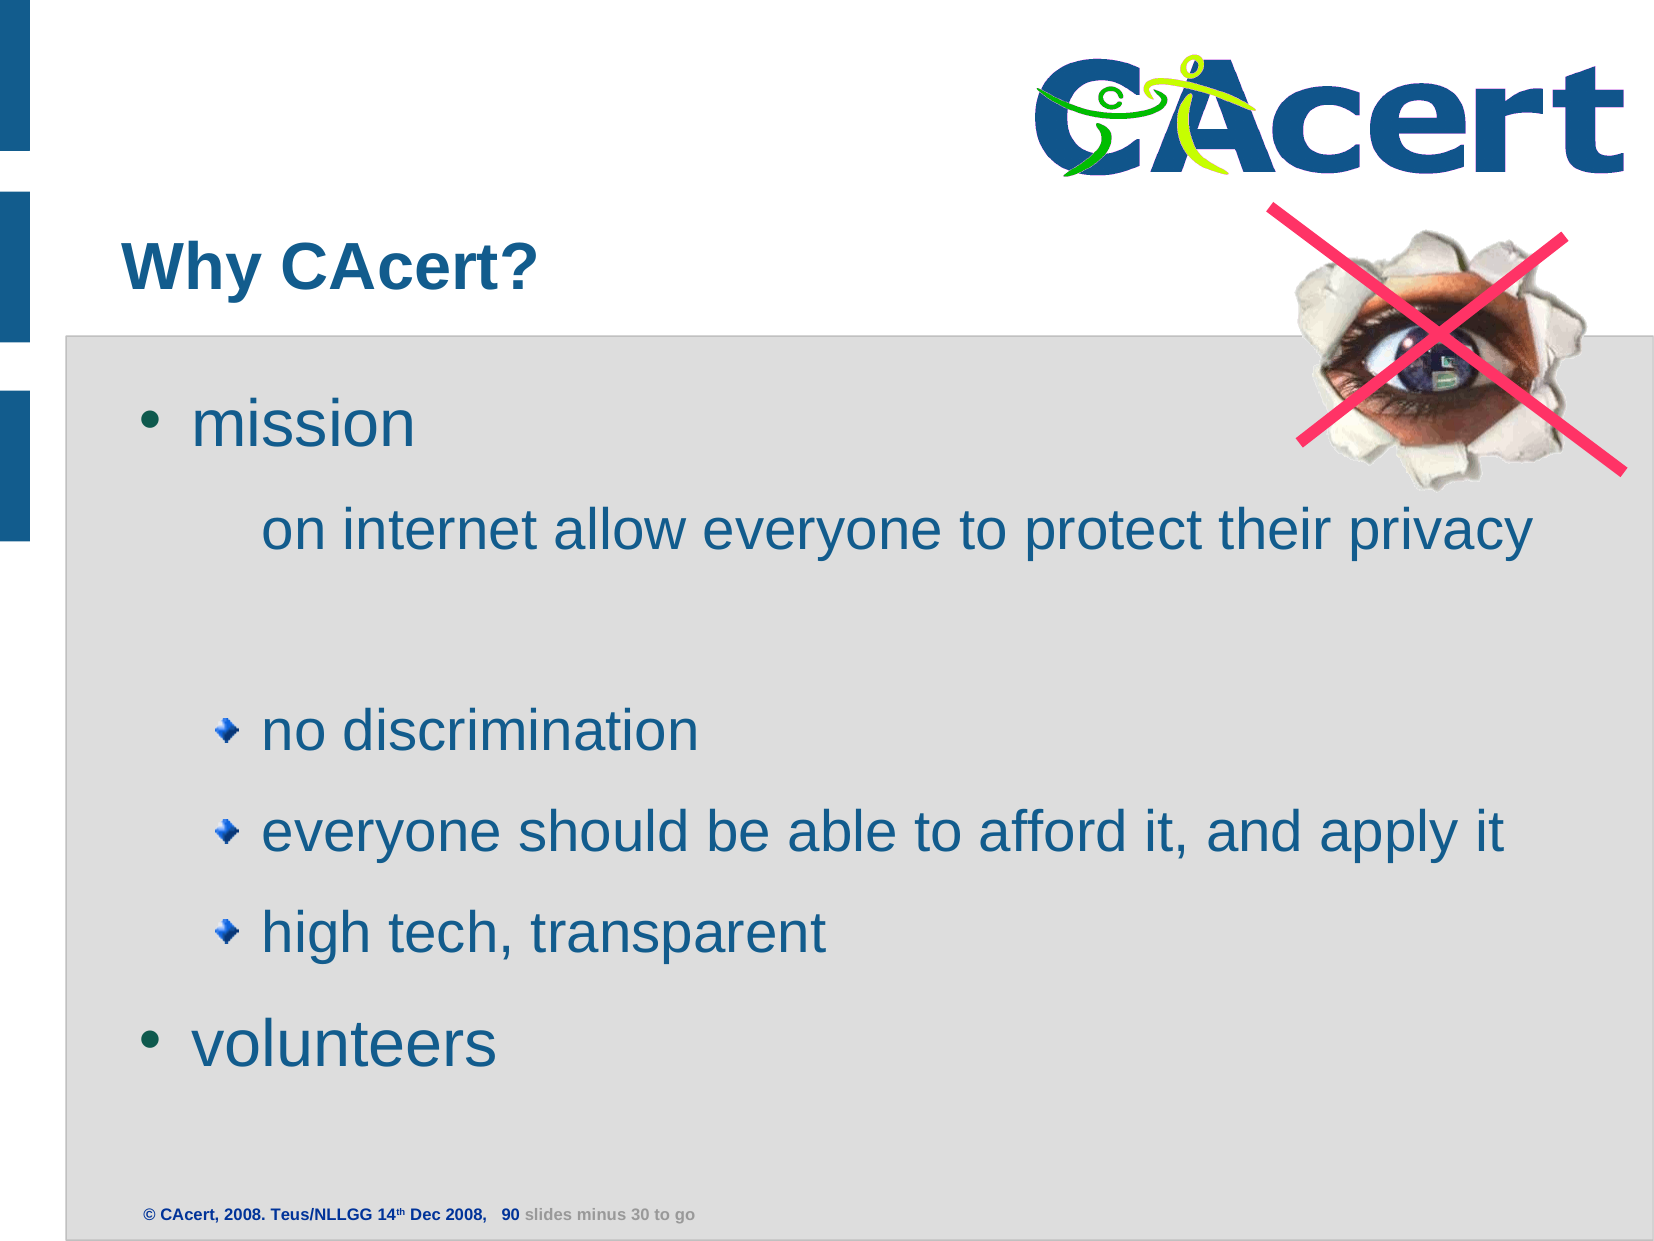

# Why CAcert?
mission
on internet allow everyone to protect their privacy
no discrimination
everyone should be able to afford it, and apply it
high tech, transparent
volunteers